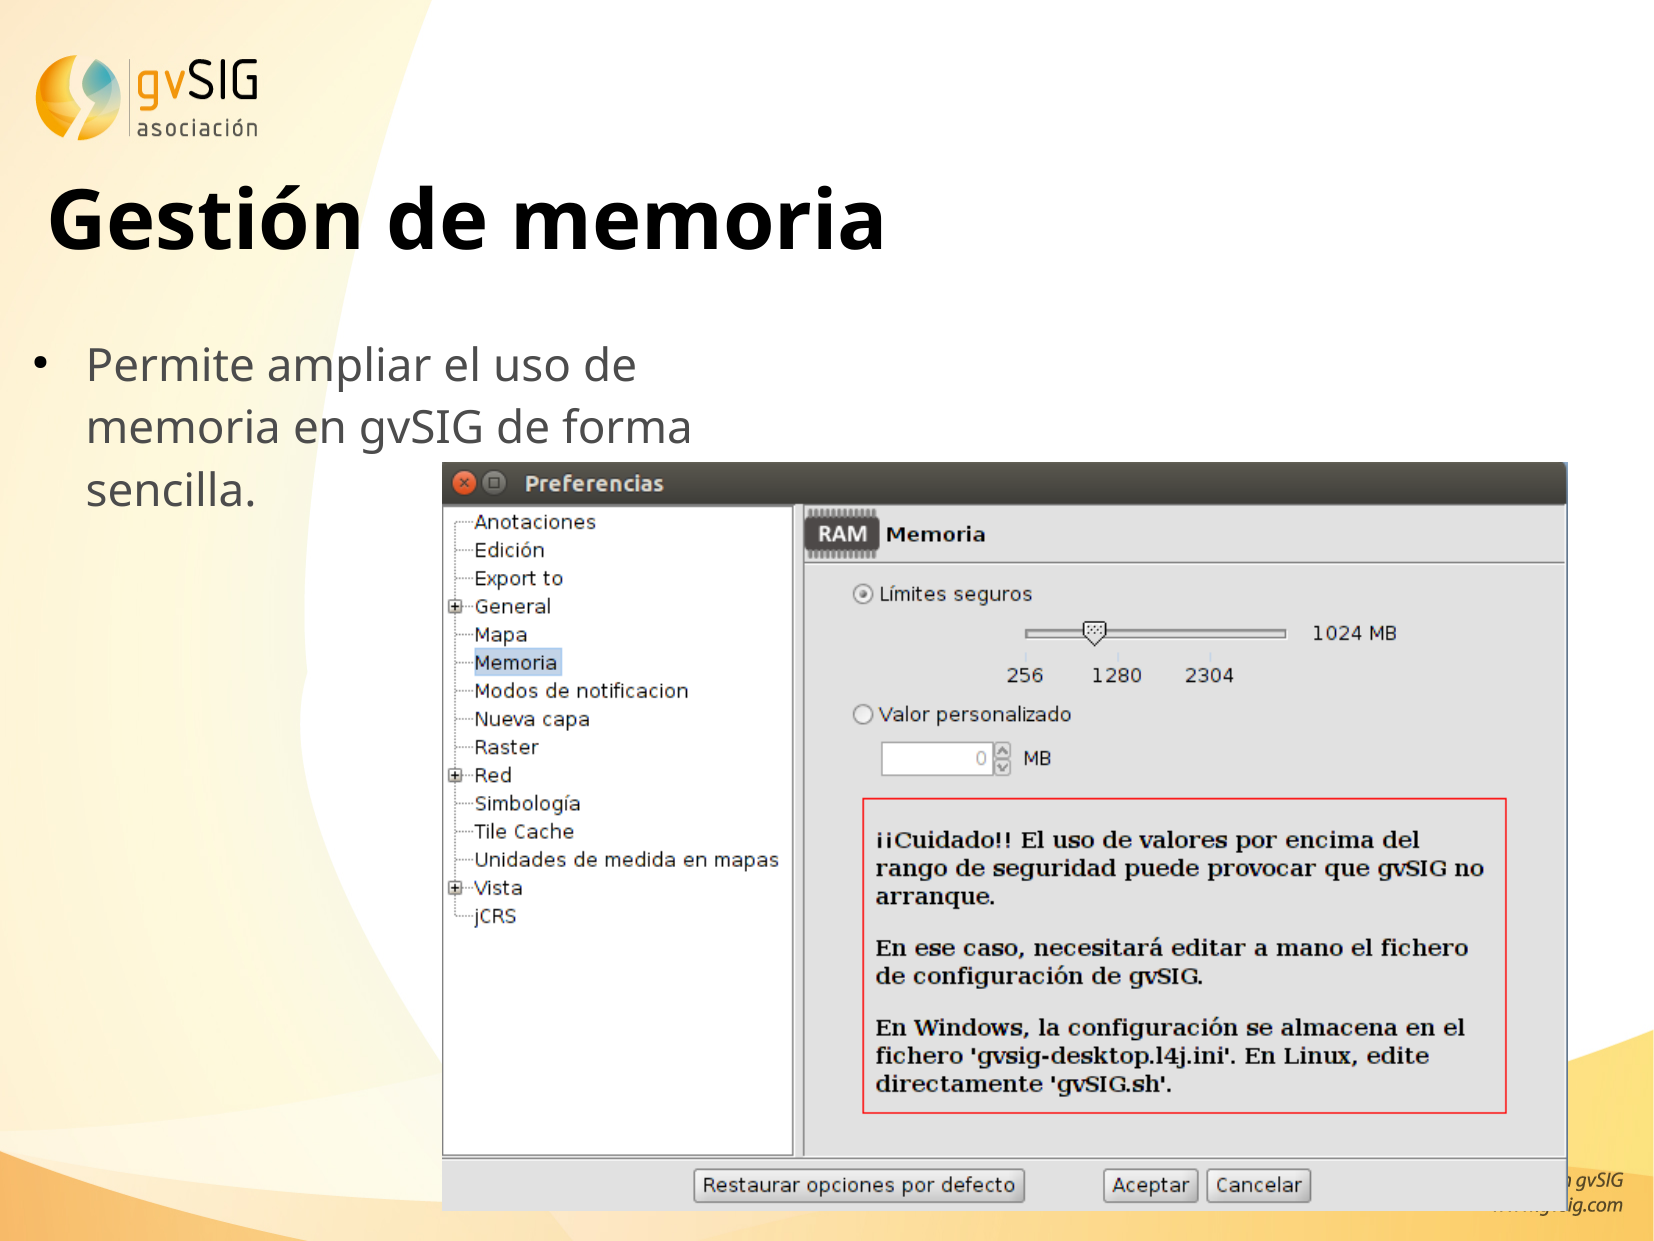

# Gestión de memoria
Permite ampliar el uso de memoria en gvSIG de forma sencilla.